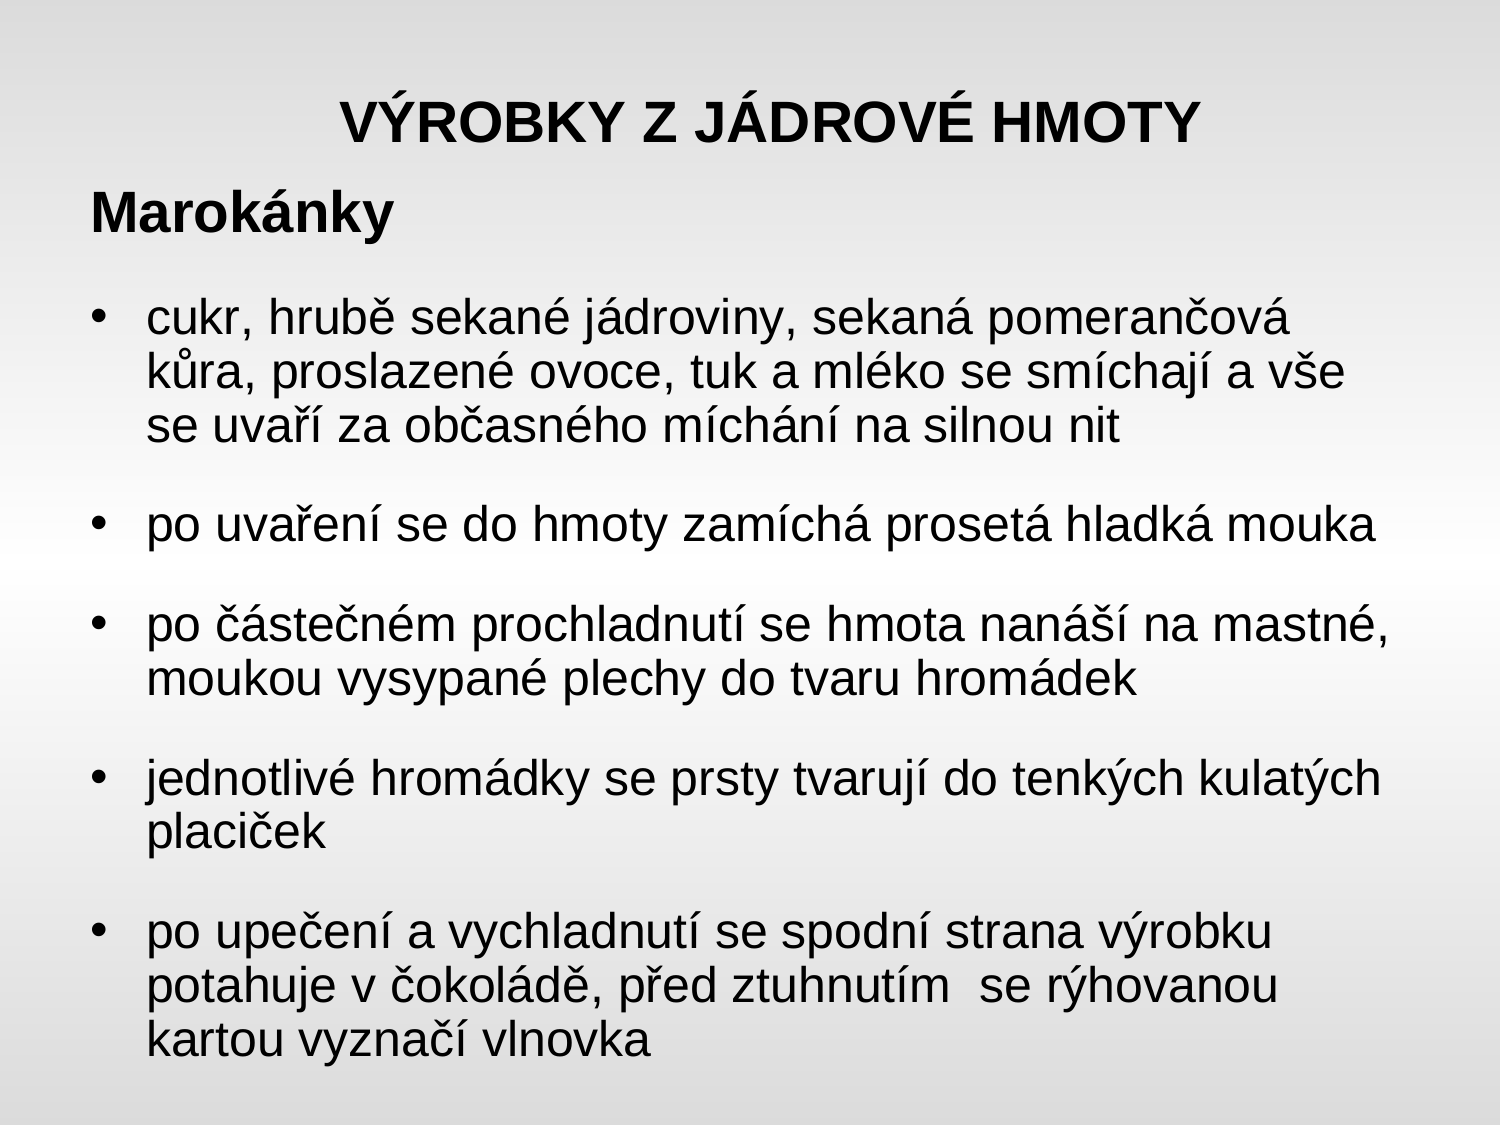

VÝROBKY Z JÁDROVÉ HMOTY
# Marokánky
cukr, hrubě sekané jádroviny, sekaná pomerančová kůra, proslazené ovoce, tuk a mléko se smíchají a vše se uvaří za občasného míchání na silnou nit
po uvaření se do hmoty zamíchá prosetá hladká mouka
po částečném prochladnutí se hmota nanáší na mastné, moukou vysypané plechy do tvaru hromádek
jednotlivé hromádky se prsty tvarují do tenkých kulatých placiček
po upečení a vychladnutí se spodní strana výrobku potahuje v čokoládě, před ztuhnutím se rýhovanou kartou vyznačí vlnovka